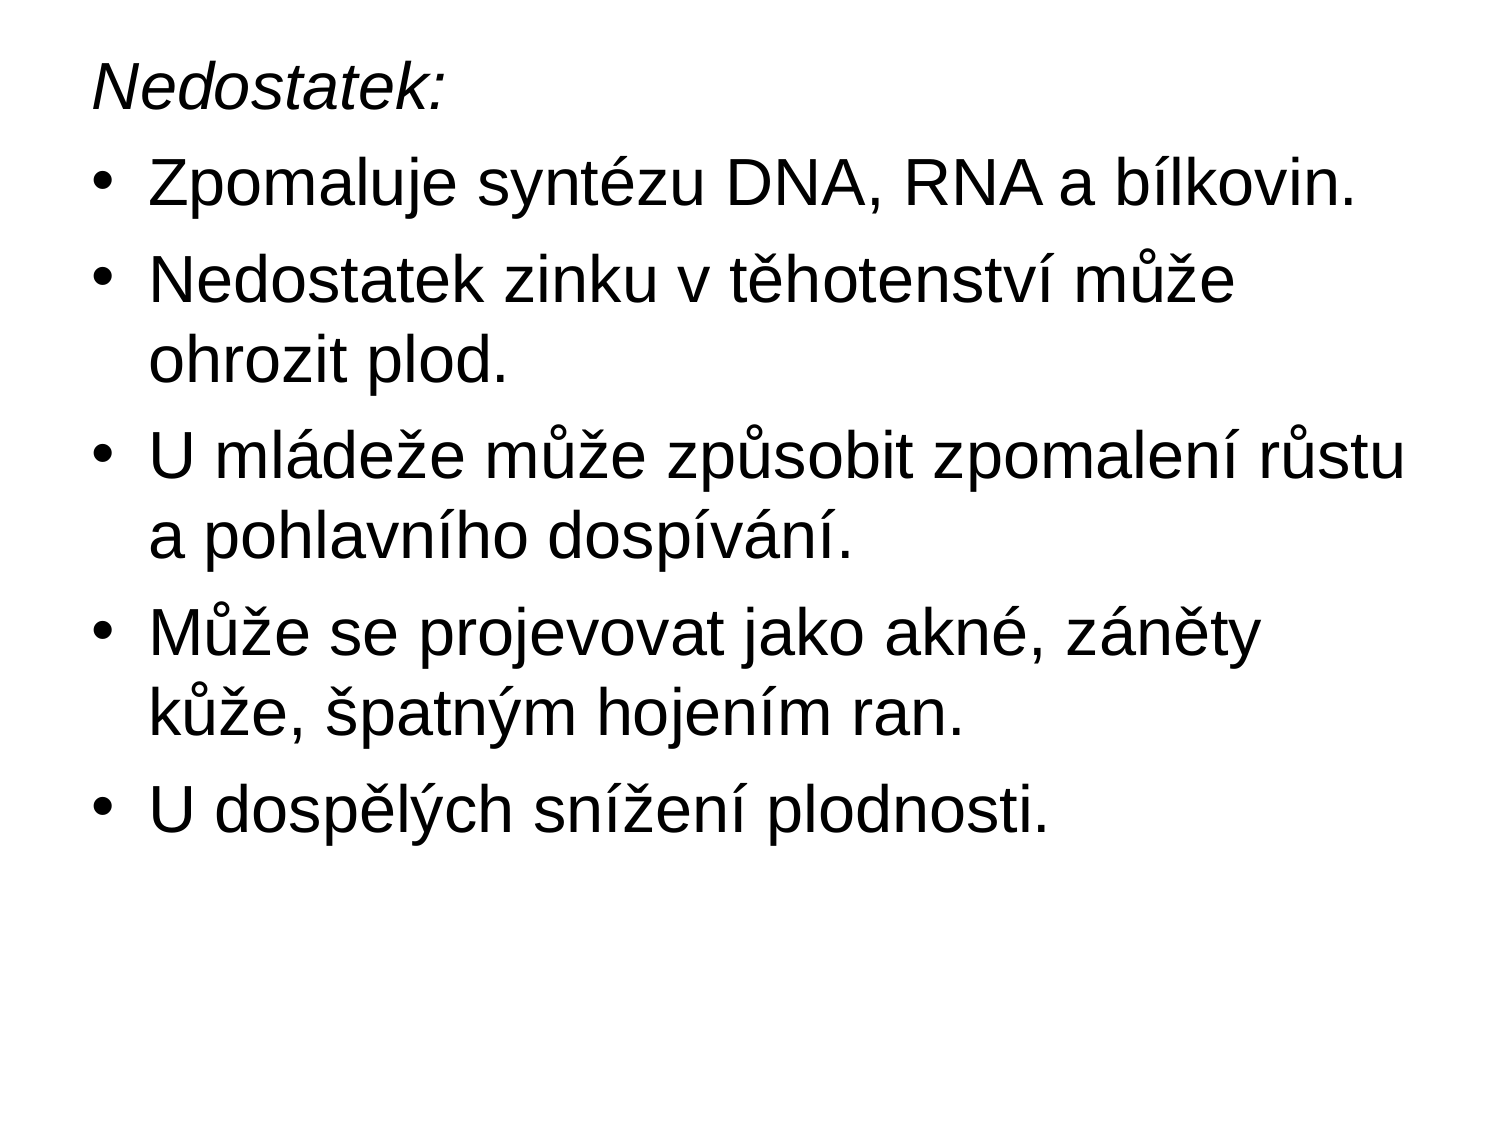

# Nedostatek:
Zpomaluje syntézu DNA, RNA a bílkovin.
Nedostatek zinku v těhotenství může ohrozit plod.
U mládeže může způsobit zpomalení růstu a pohlavního dospívání.
Může se projevovat jako akné, záněty kůže, špatným hojením ran.
U dospělých snížení plodnosti.